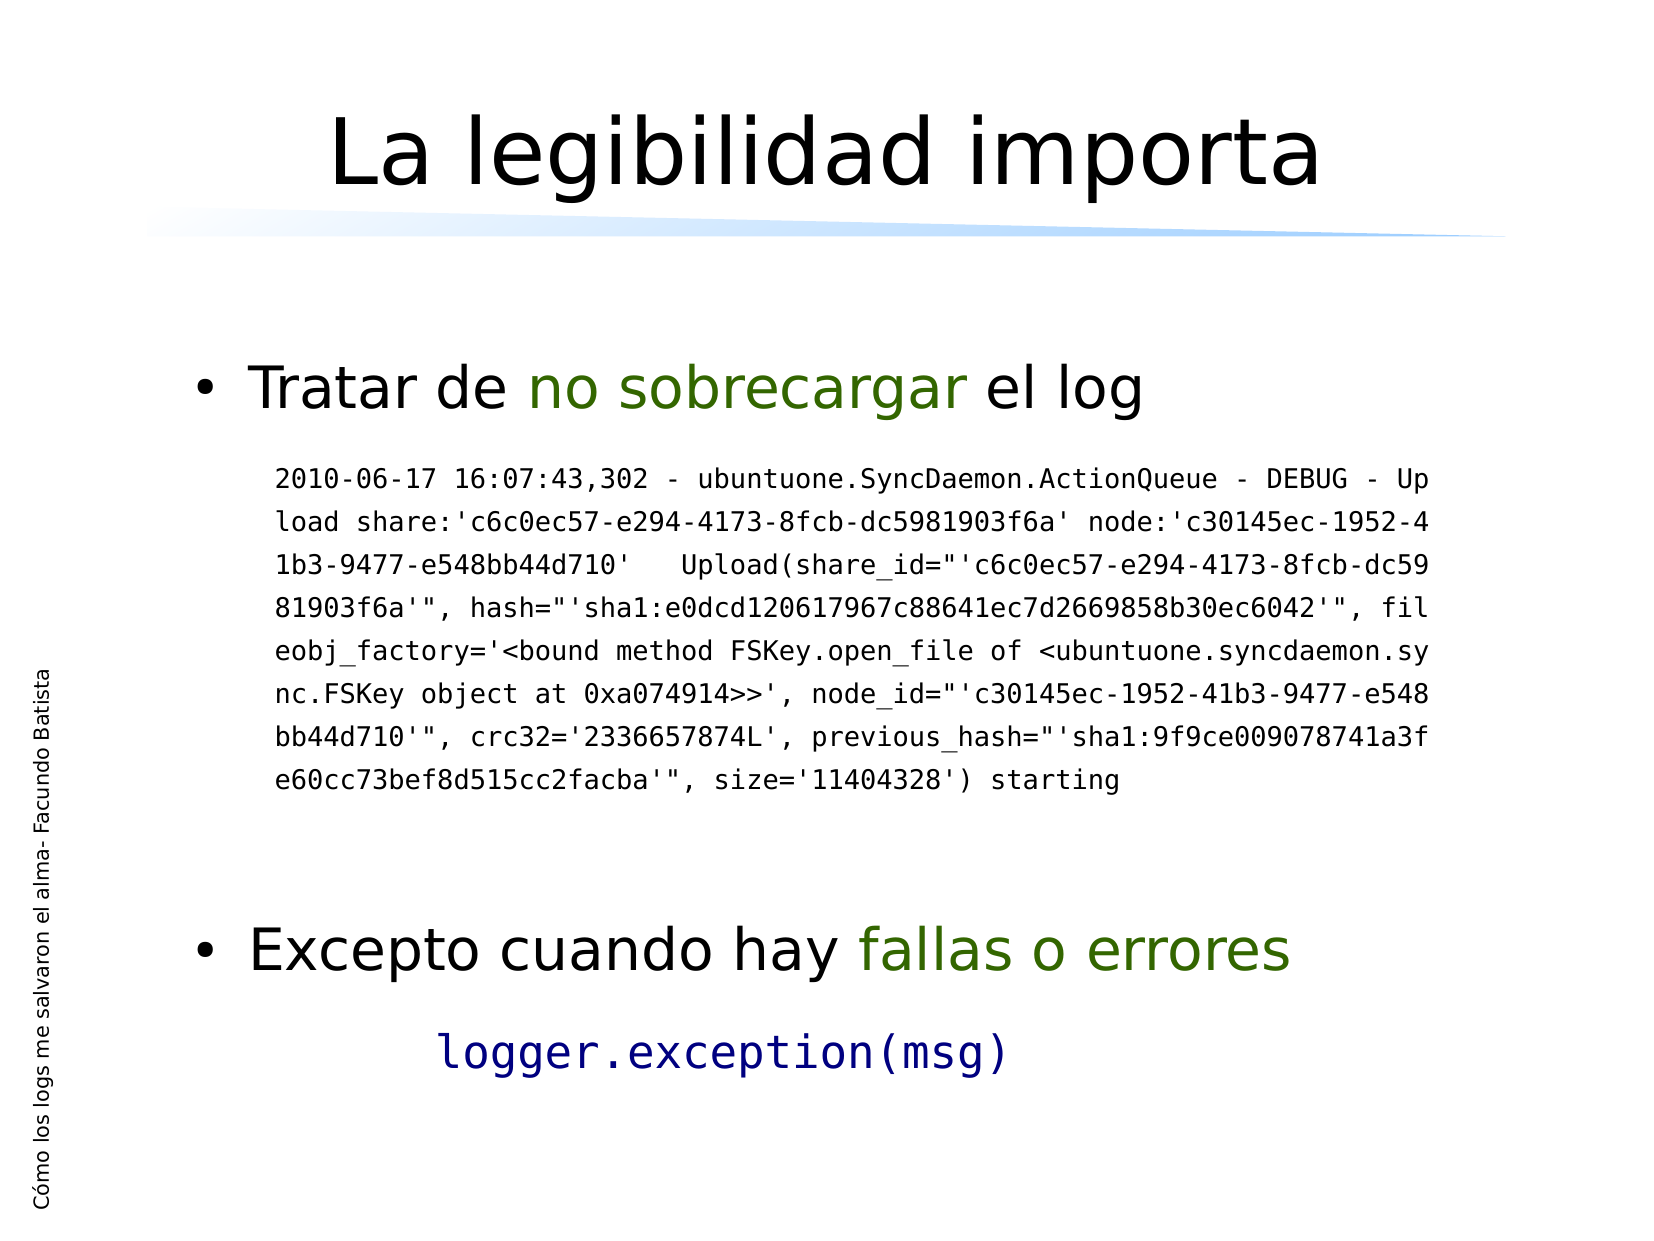

# La legibilidad importa
Tratar de no sobrecargar el log
 2010-06-17 16:07:43,302 - ubuntuone.SyncDaemon.ActionQueue - DEBUG - Up
 load share:'c6c0ec57-e294-4173-8fcb-dc5981903f6a' node:'c30145ec-1952-4
 1b3-9477-e548bb44d710' Upload(share_id="'c6c0ec57-e294-4173-8fcb-dc59
 81903f6a'", hash="'sha1:e0dcd120617967c88641ec7d2669858b30ec6042'", fil
 eobj_factory='<bound method FSKey.open_file of <ubuntuone.syncdaemon.sy
 nc.FSKey object at 0xa074914>>', node_id="'c30145ec-1952-41b3-9477-e548
 bb44d710'", crc32='2336657874L', previous_hash="'sha1:9f9ce009078741a3f
 e60cc73bef8d515cc2facba'", size='11404328') starting
Excepto cuando hay fallas o errores
 	 logger.exception(msg)